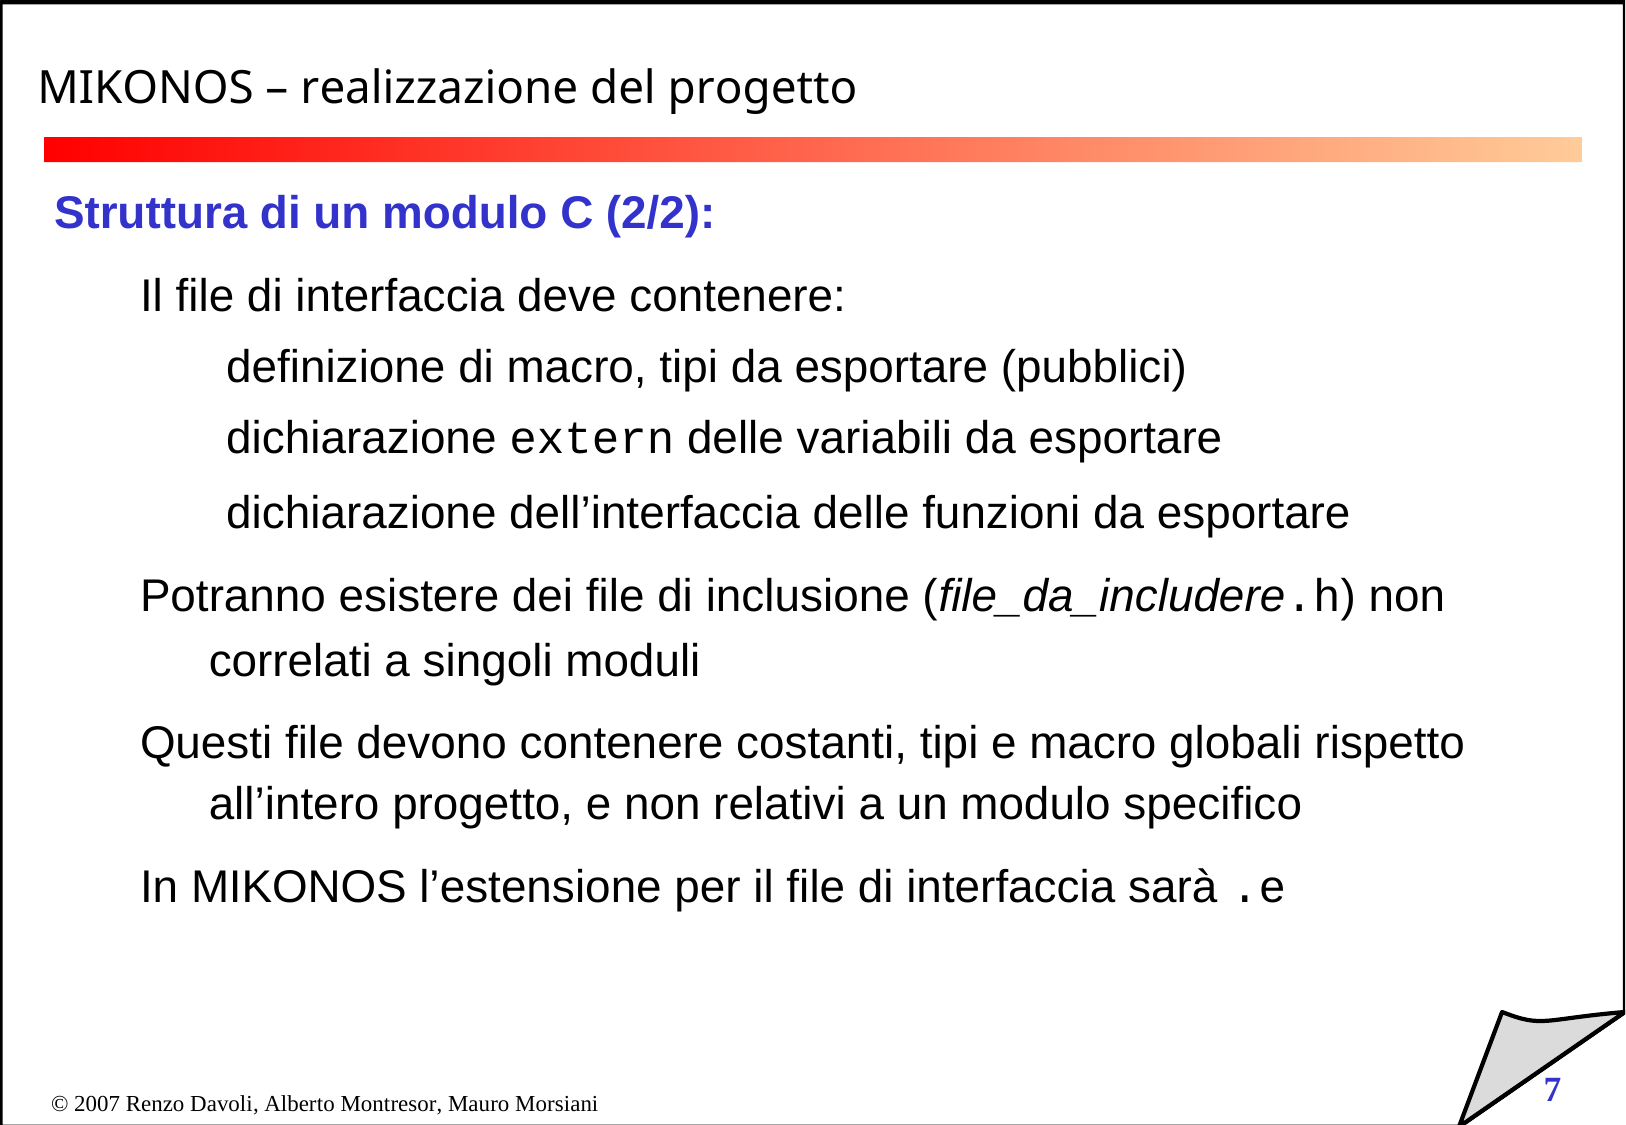

# MIKONOS – realizzazione del progetto
Struttura di un modulo C (2/2):
Il file di interfaccia deve contenere:
definizione di macro, tipi da esportare (pubblici)
dichiarazione extern delle variabili da esportare
dichiarazione dell’interfaccia delle funzioni da esportare
Potranno esistere dei file di inclusione (file_da_includere.h) non correlati a singoli moduli
Questi file devono contenere costanti, tipi e macro globali rispetto all’intero progetto, e non relativi a un modulo specifico
In MIKONOS l’estensione per il file di interfaccia sarà .e